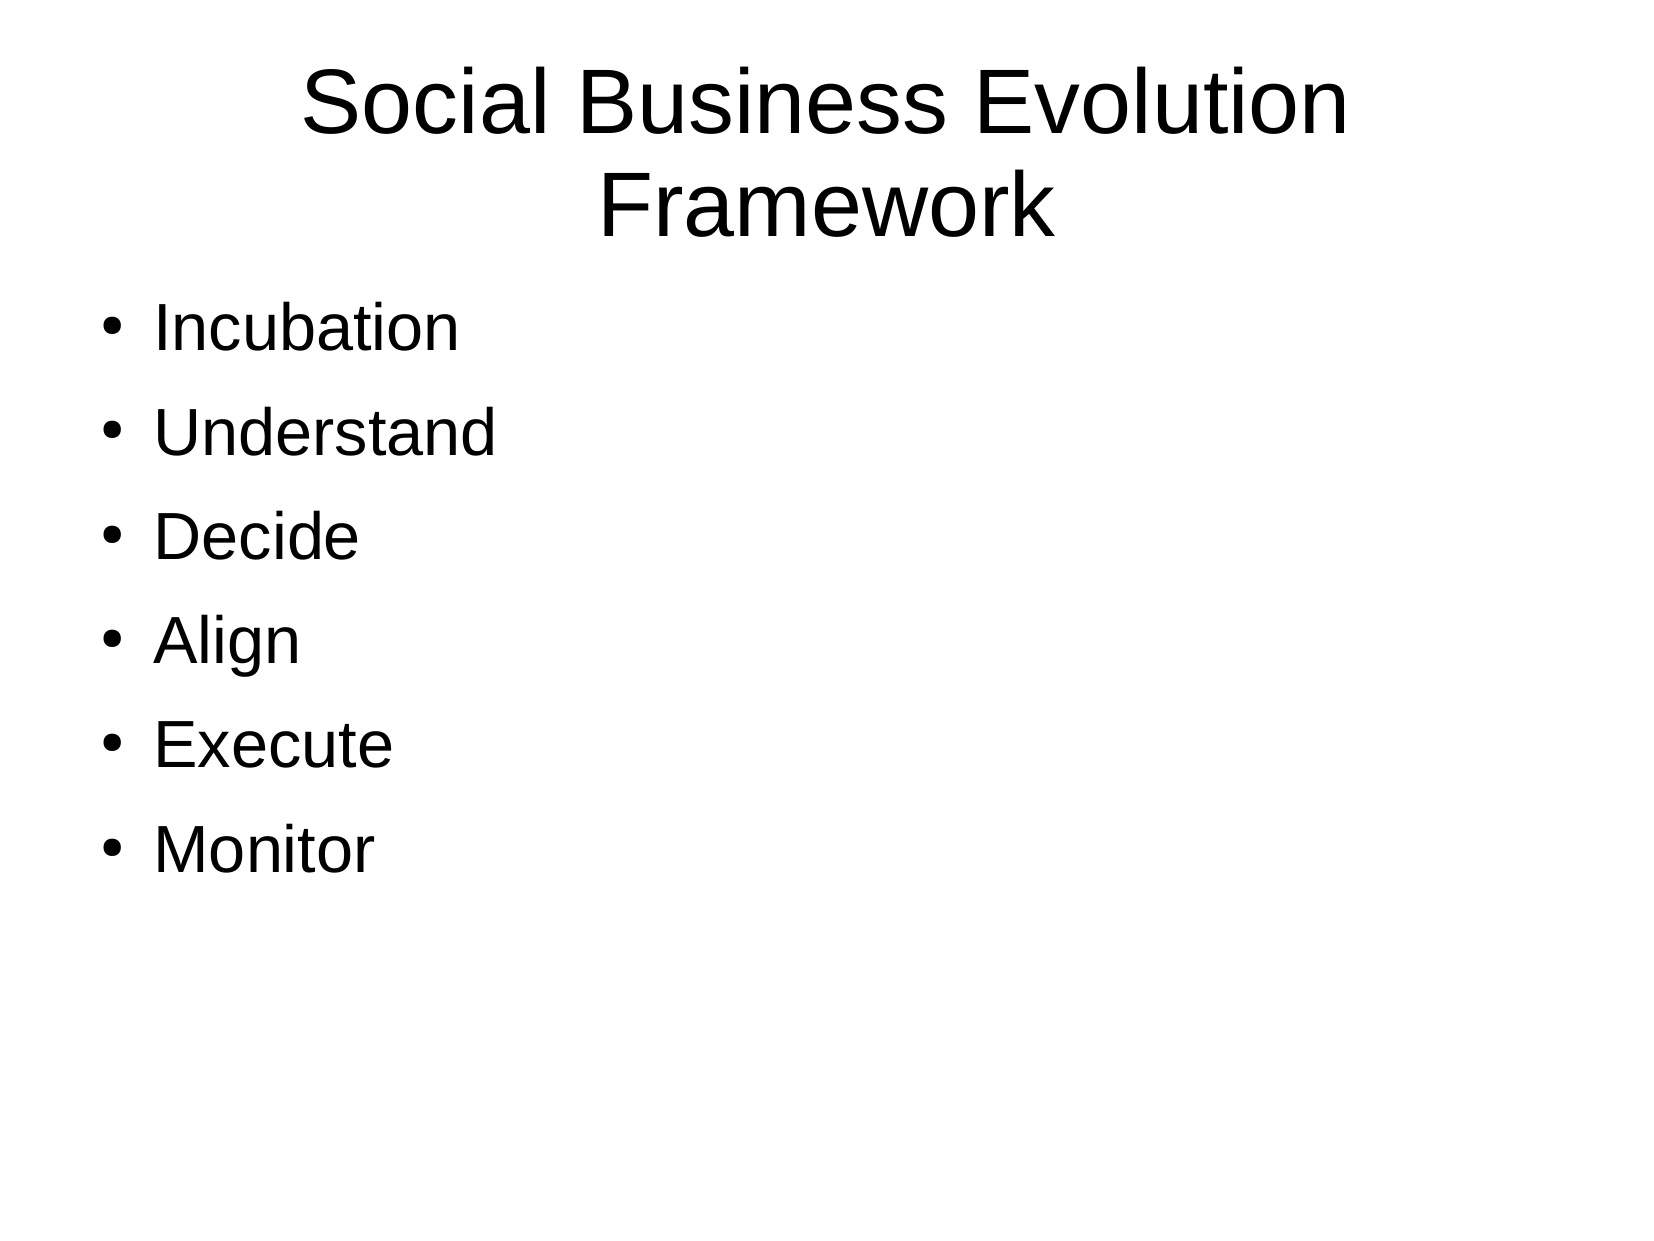

# Social Business Evolution Framework
Incubation
Understand
Decide
Align
Execute
Monitor